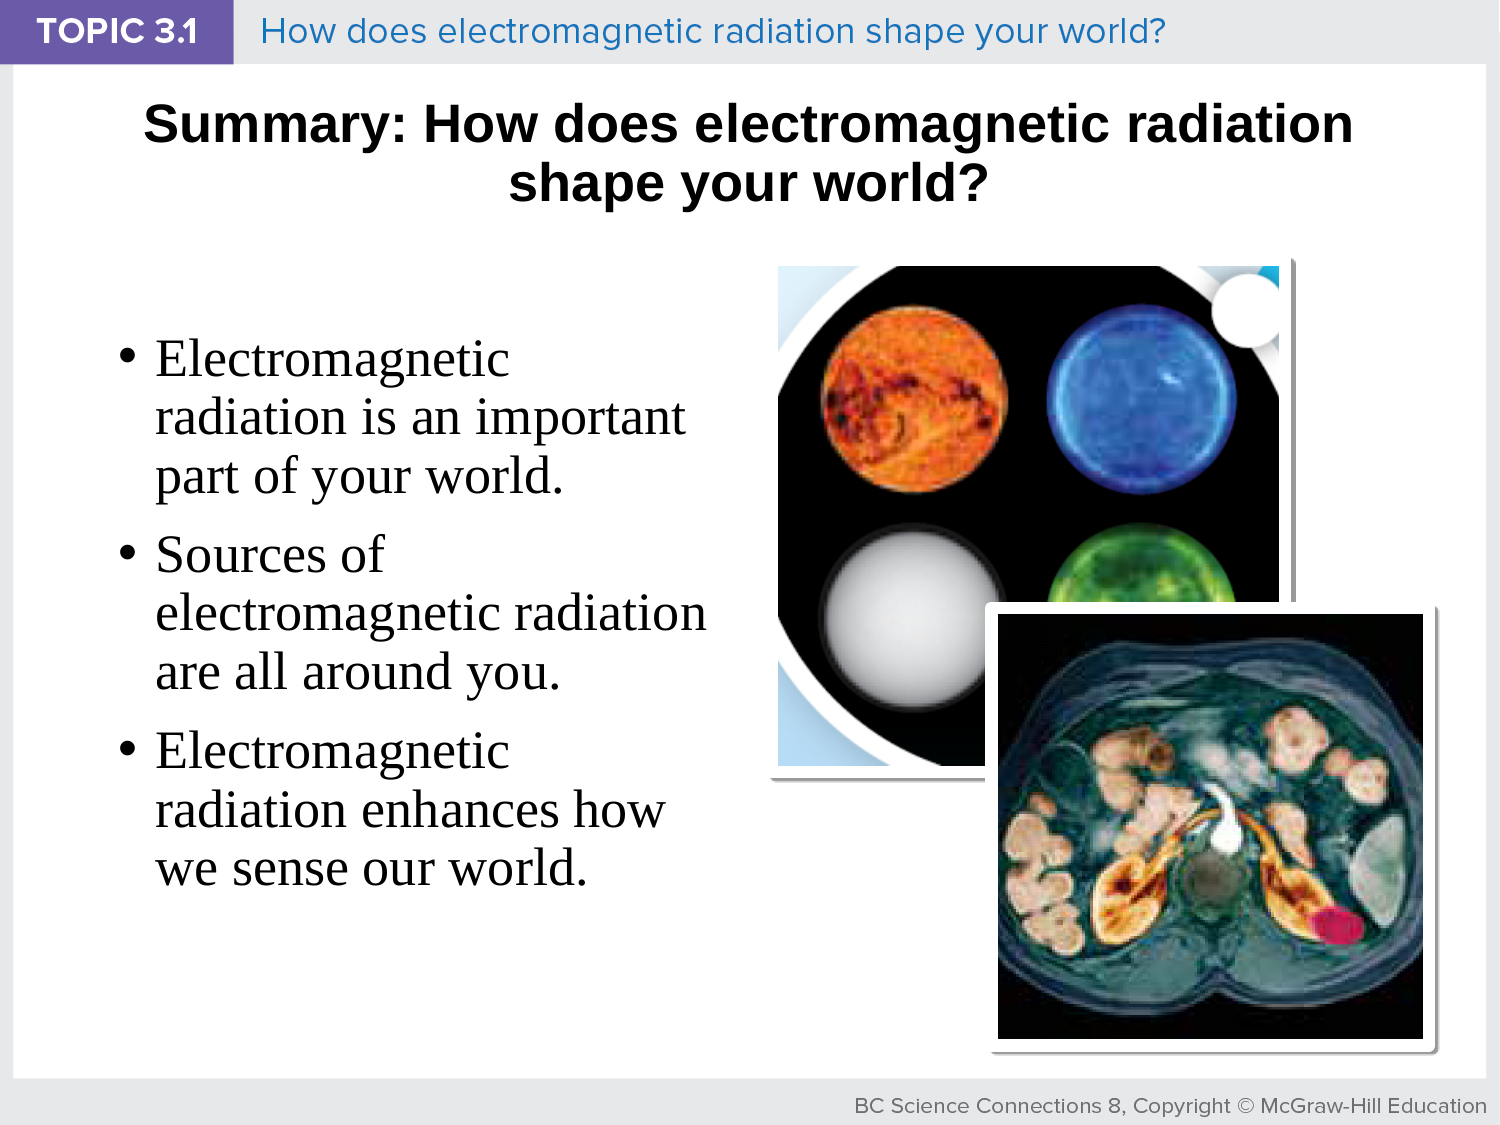

# Summary: How does electromagnetic radiation shape your world?
Electromagnetic radiation is an important part of your world.
Sources of electromagnetic radiation are all around you.
Electromagnetic radiation enhances how we sense our world.